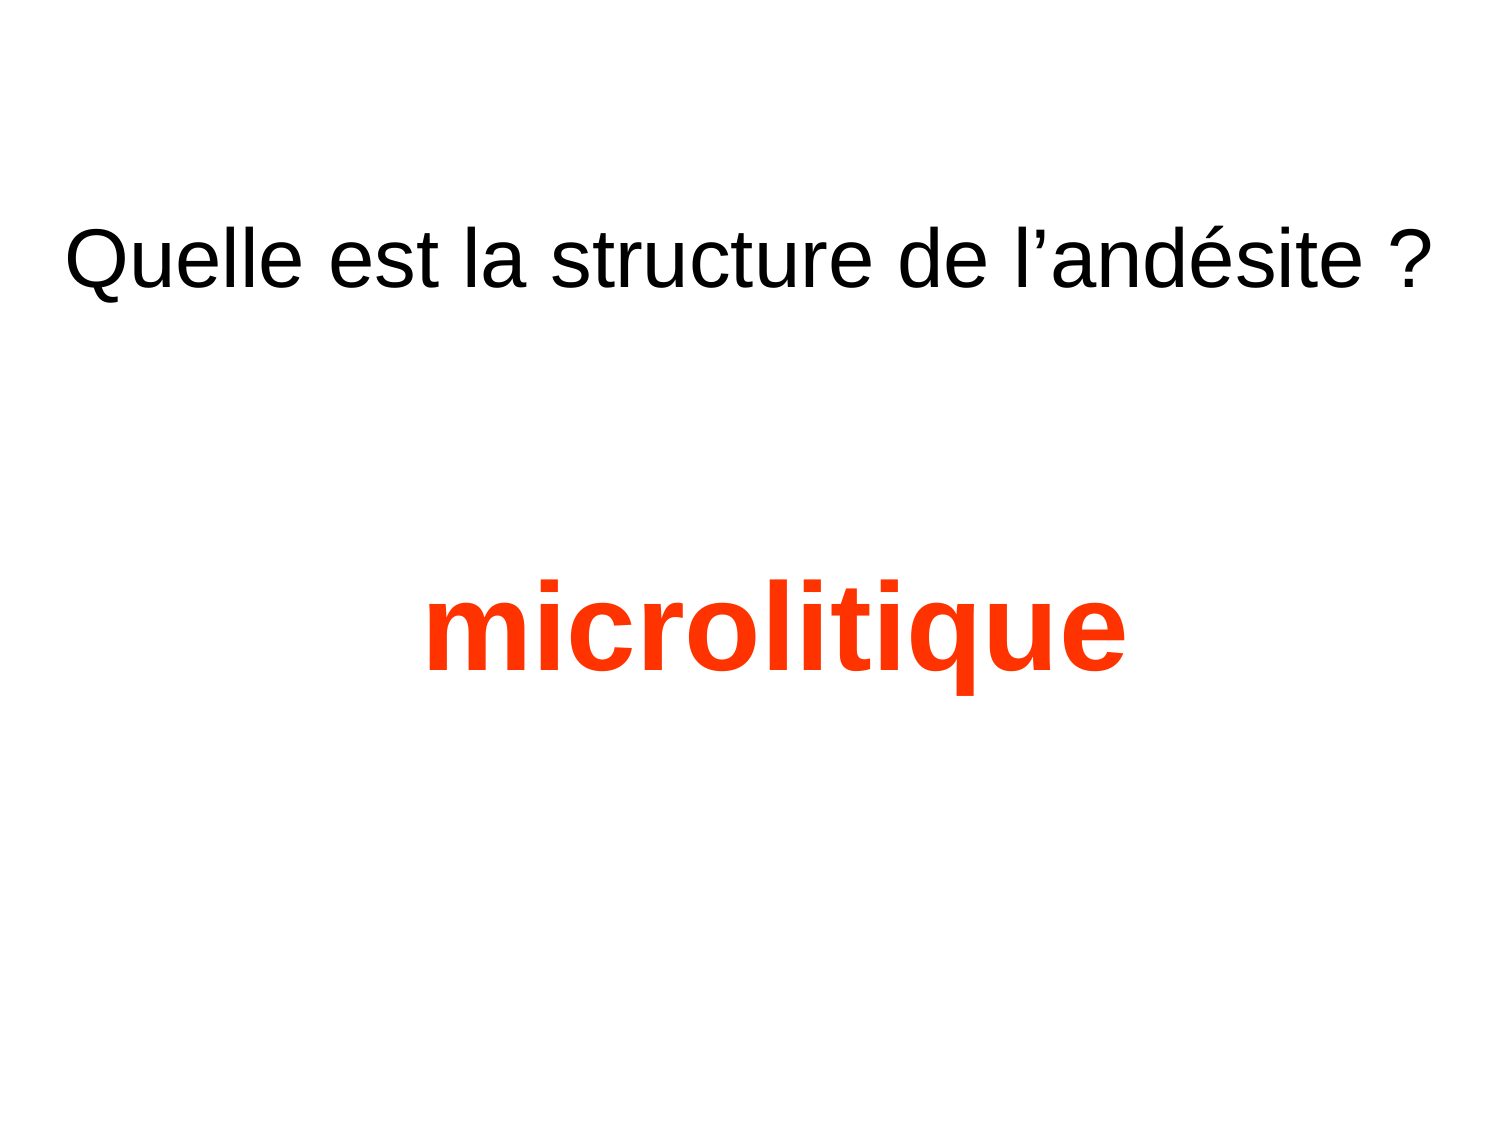

# Quelle est la structure de l’andésite ?
microlitique